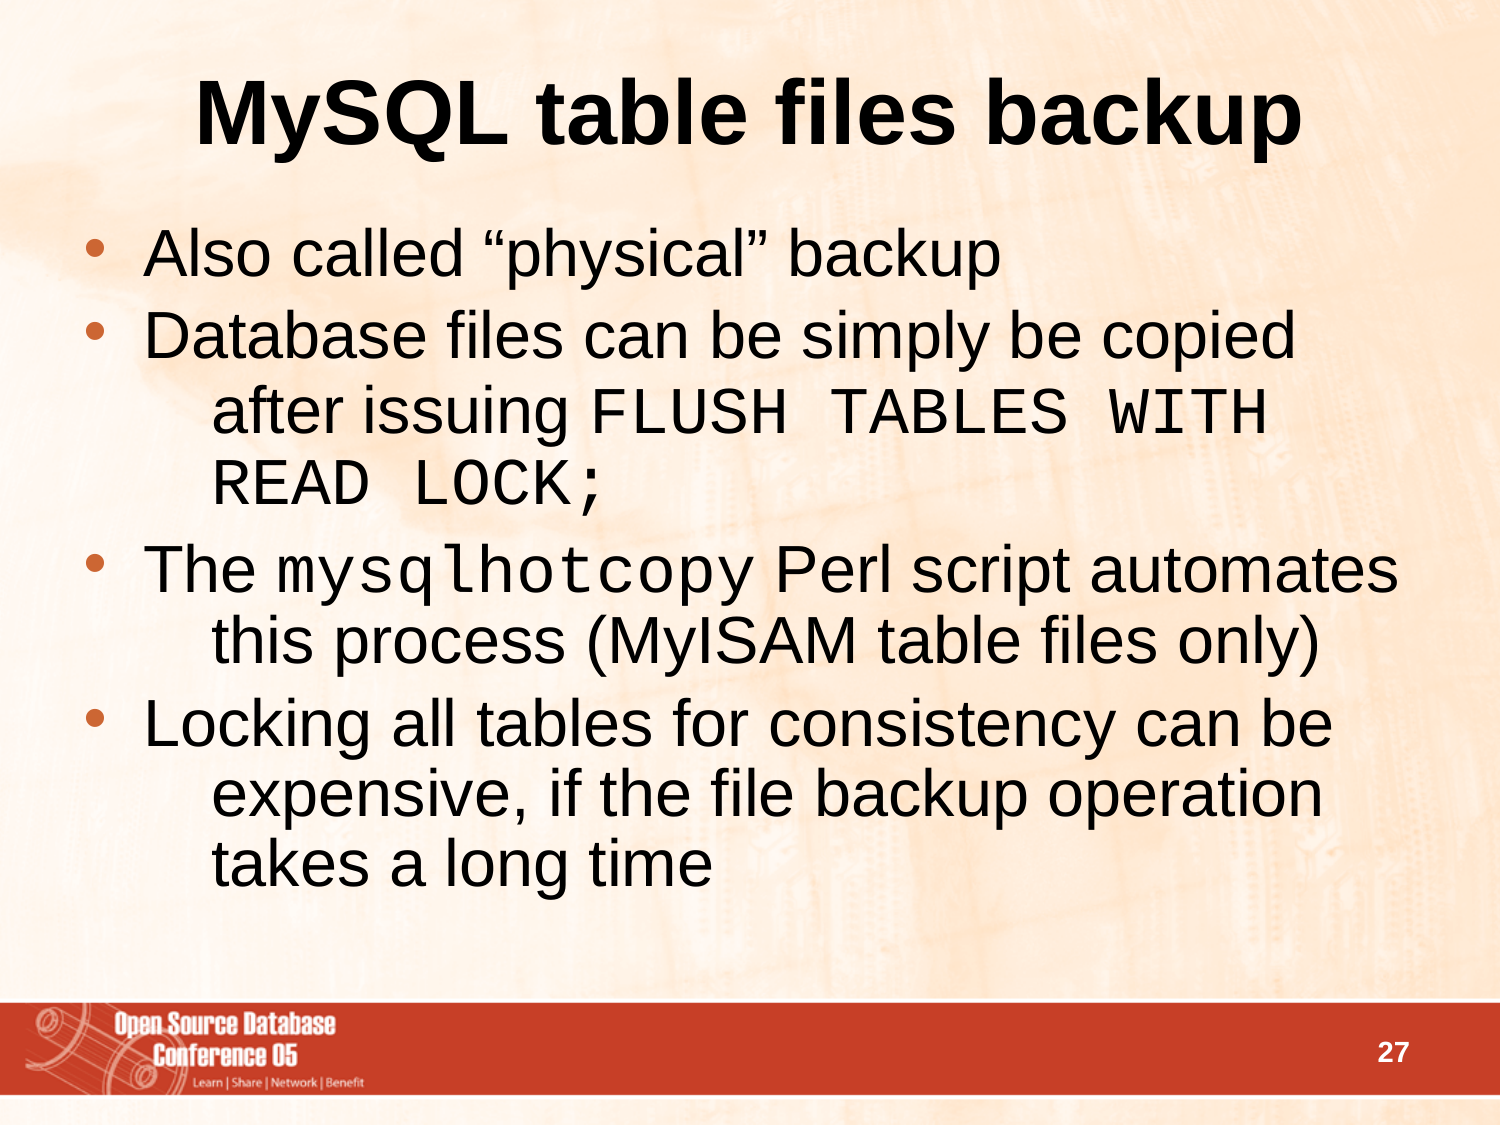

# MySQL table files backup
Also called “physical” backup
Database files can be simply be copied after issuing FLUSH TABLES WITH READ LOCK;
The mysqlhotcopy Perl script automates this process (MyISAM table files only)
Locking all tables for consistency can be expensive, if the file backup operation takes a long time
27